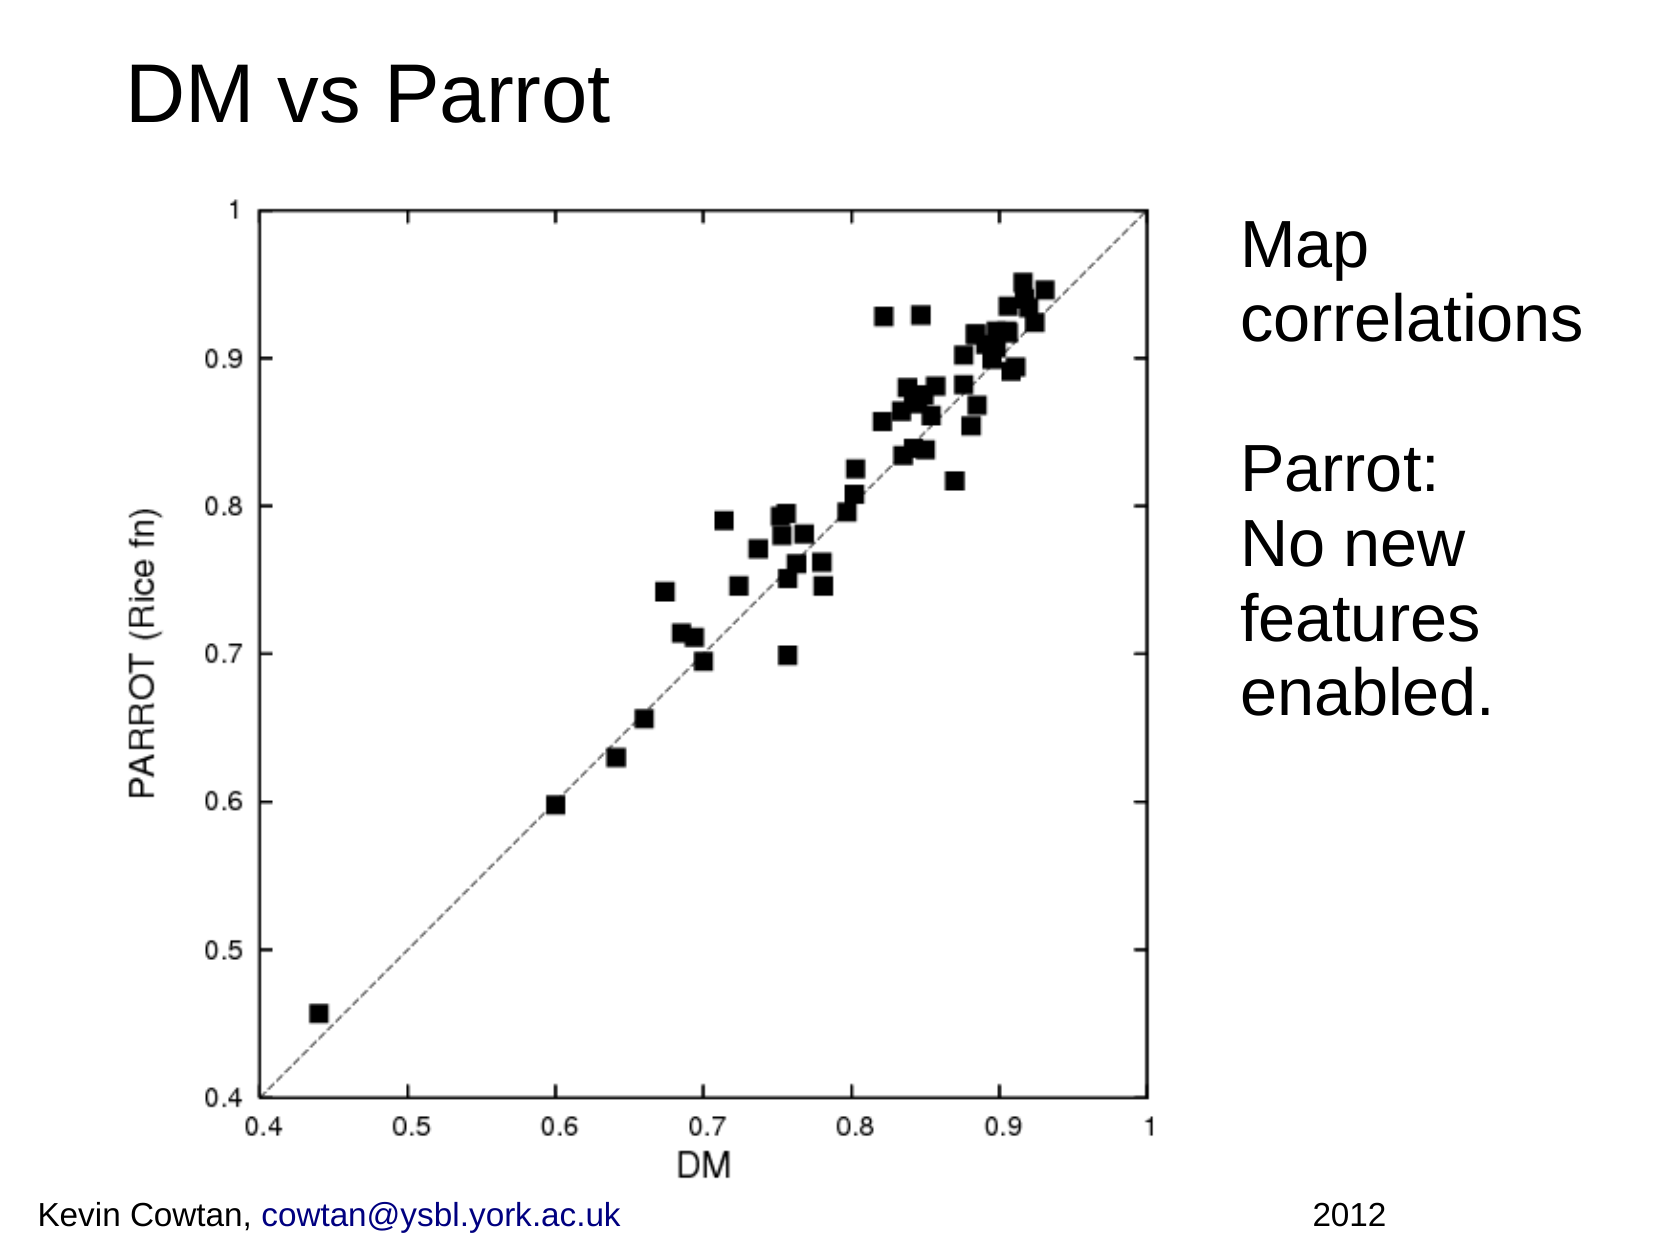

# DM vs Parrot
Map
correlations
Parrot:
No new
features
enabled.